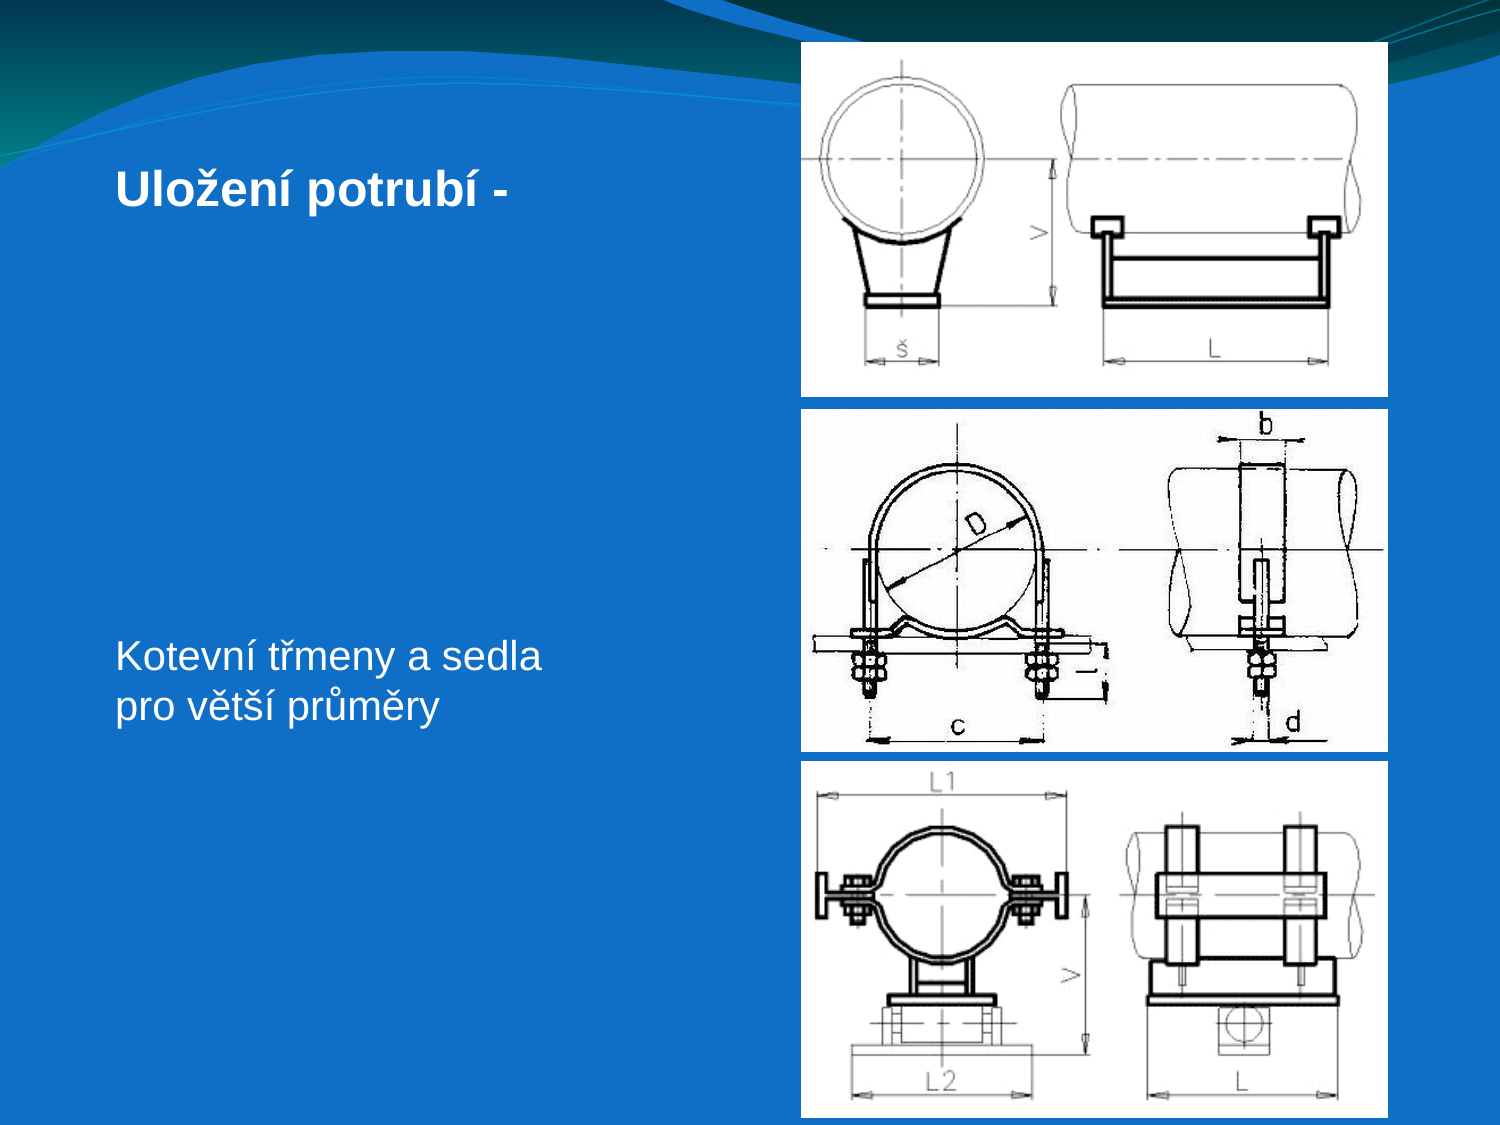

Uložení potrubí -
Kotevní třmeny a sedla
pro větší průměry